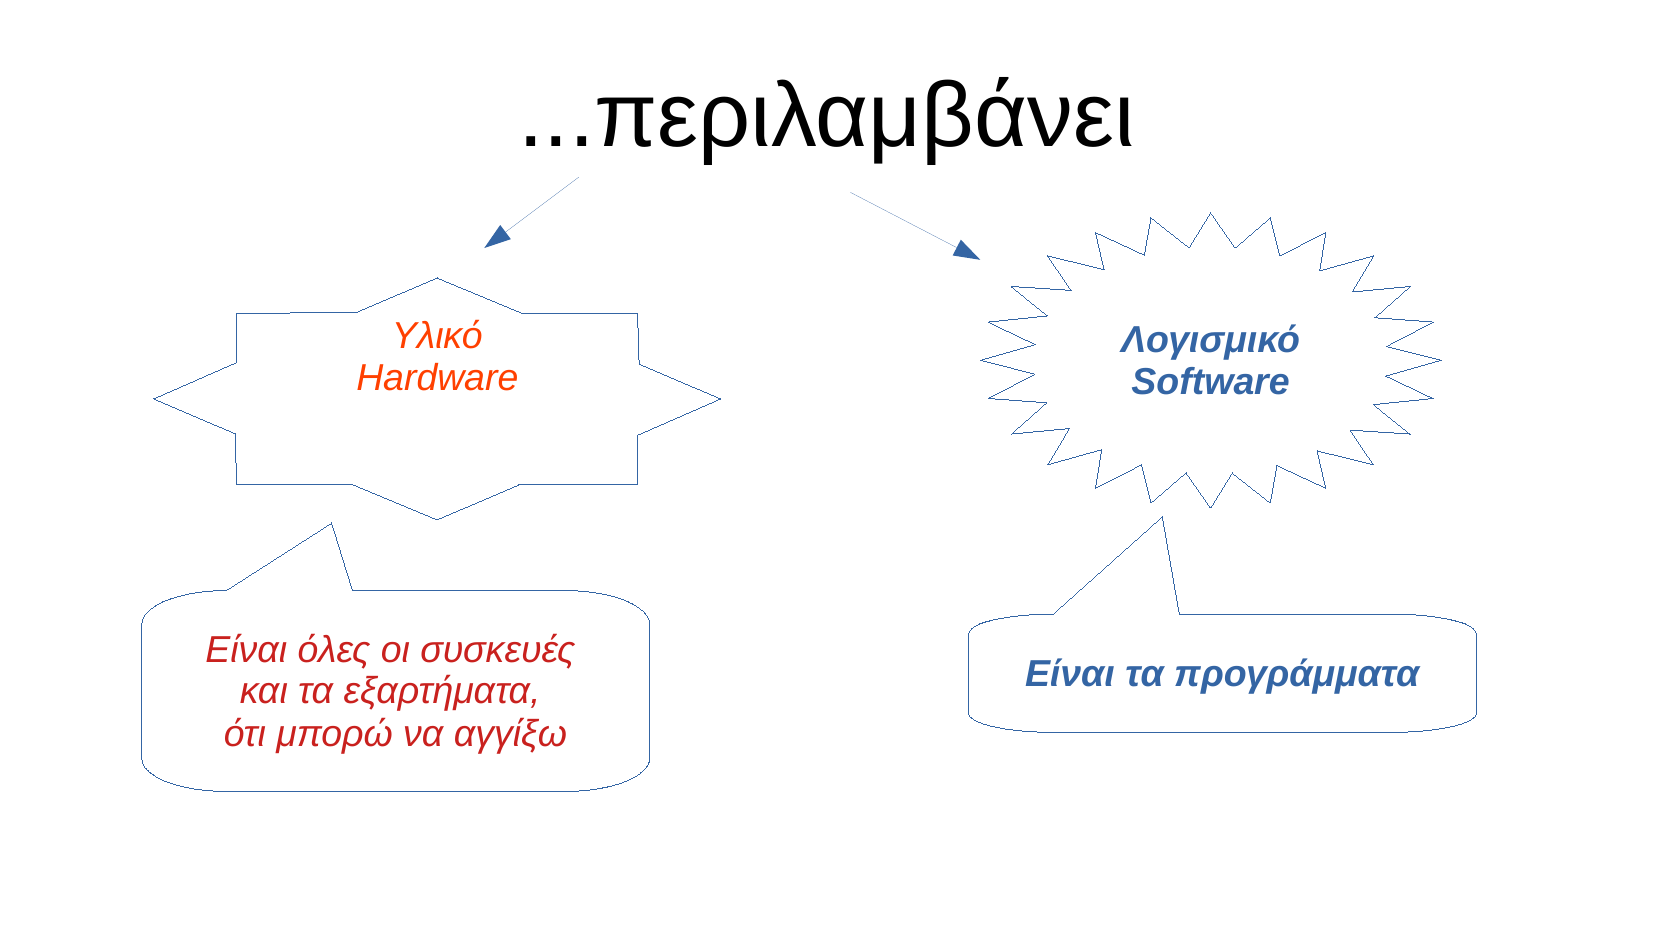

# ...περιλαμβάνει
Λογισμικό
Software
Υλικό
Hardware
Είναι όλες οι συσκευές
και τα εξαρτήματα,
ότι μπορώ να αγγίξω
Είναι τα προγράμματα